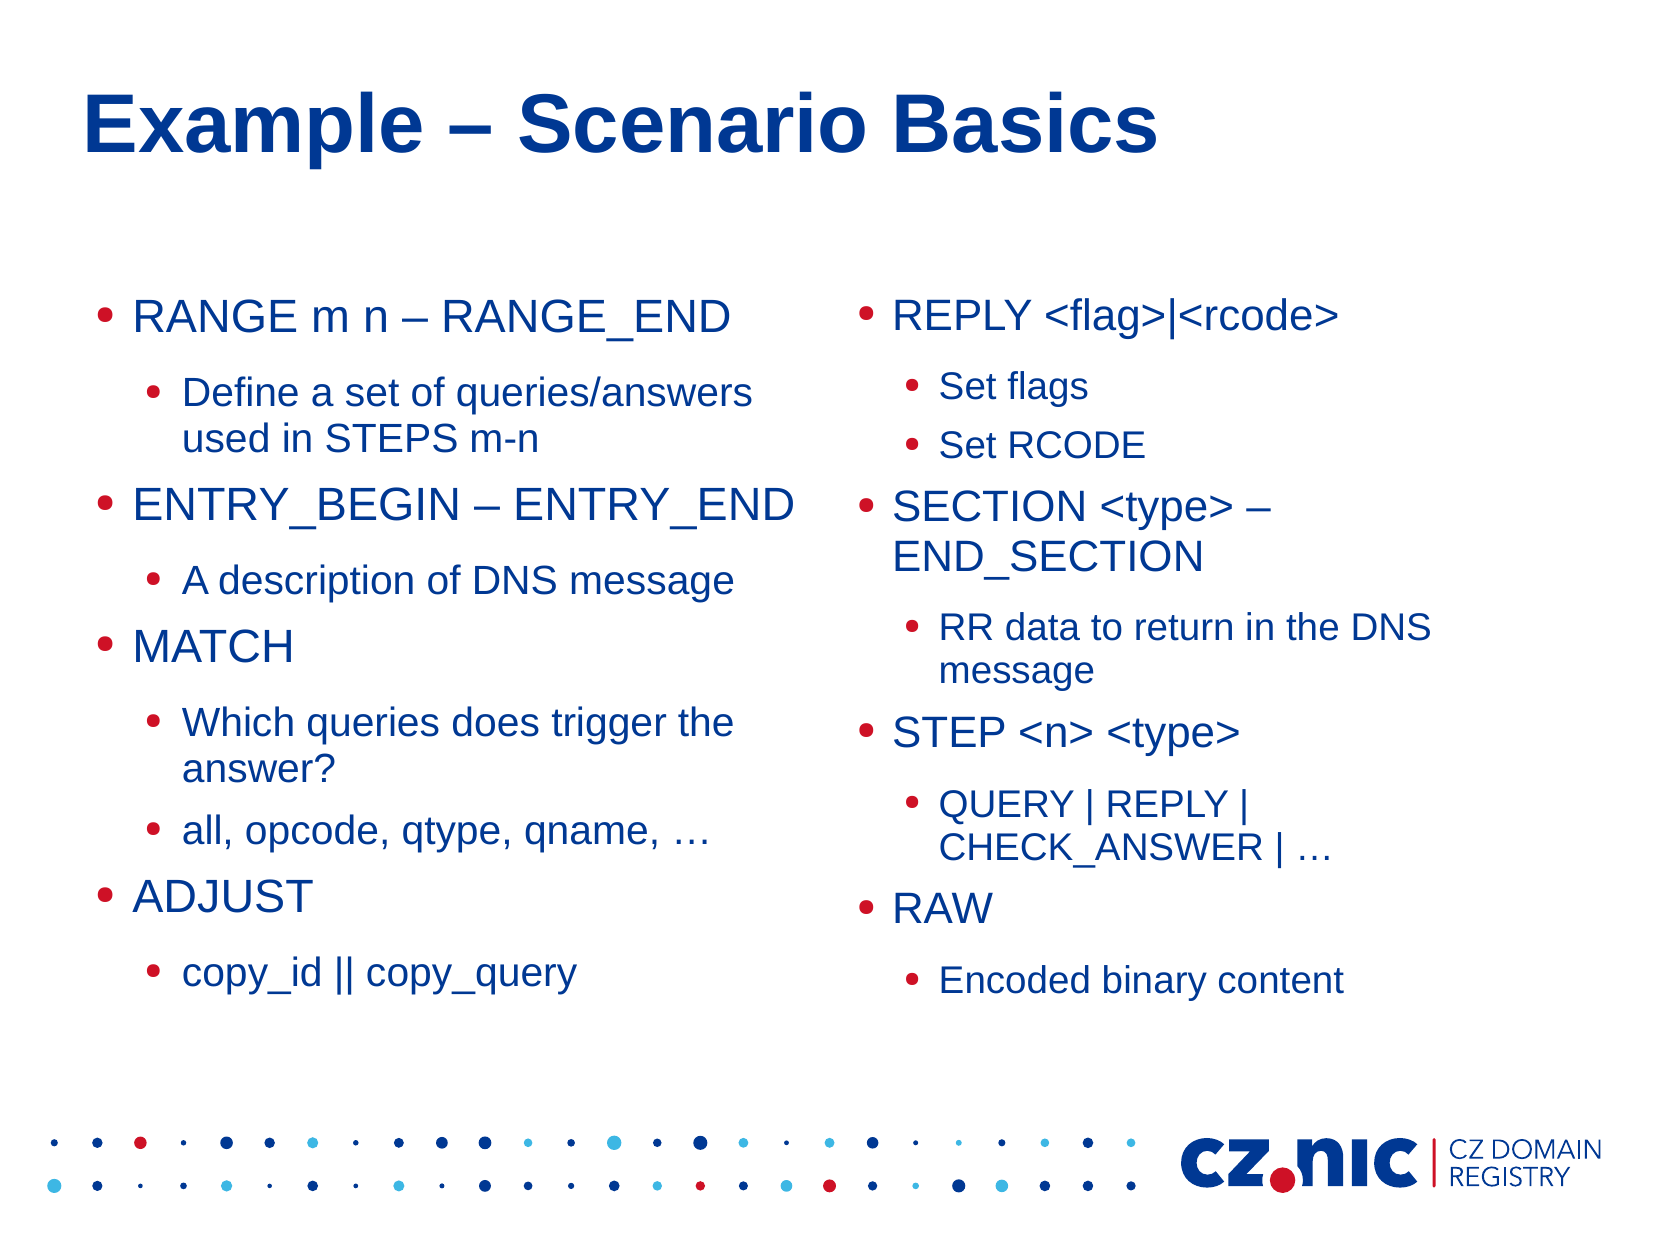

# Example – Scenario Basics
RANGE m n – RANGE_END
Define a set of queries/answers used in STEPS m-n
ENTRY_BEGIN – ENTRY_END
A description of DNS message
MATCH
Which queries does trigger the answer?
all, opcode, qtype, qname, …
ADJUST
copy_id || copy_query
REPLY <flag>|<rcode>
Set flags
Set RCODE
SECTION <type> – END_SECTION
RR data to return in the DNS message
STEP <n> <type>
QUERY | REPLY | CHECK_ANSWER | …
RAW
Encoded binary content